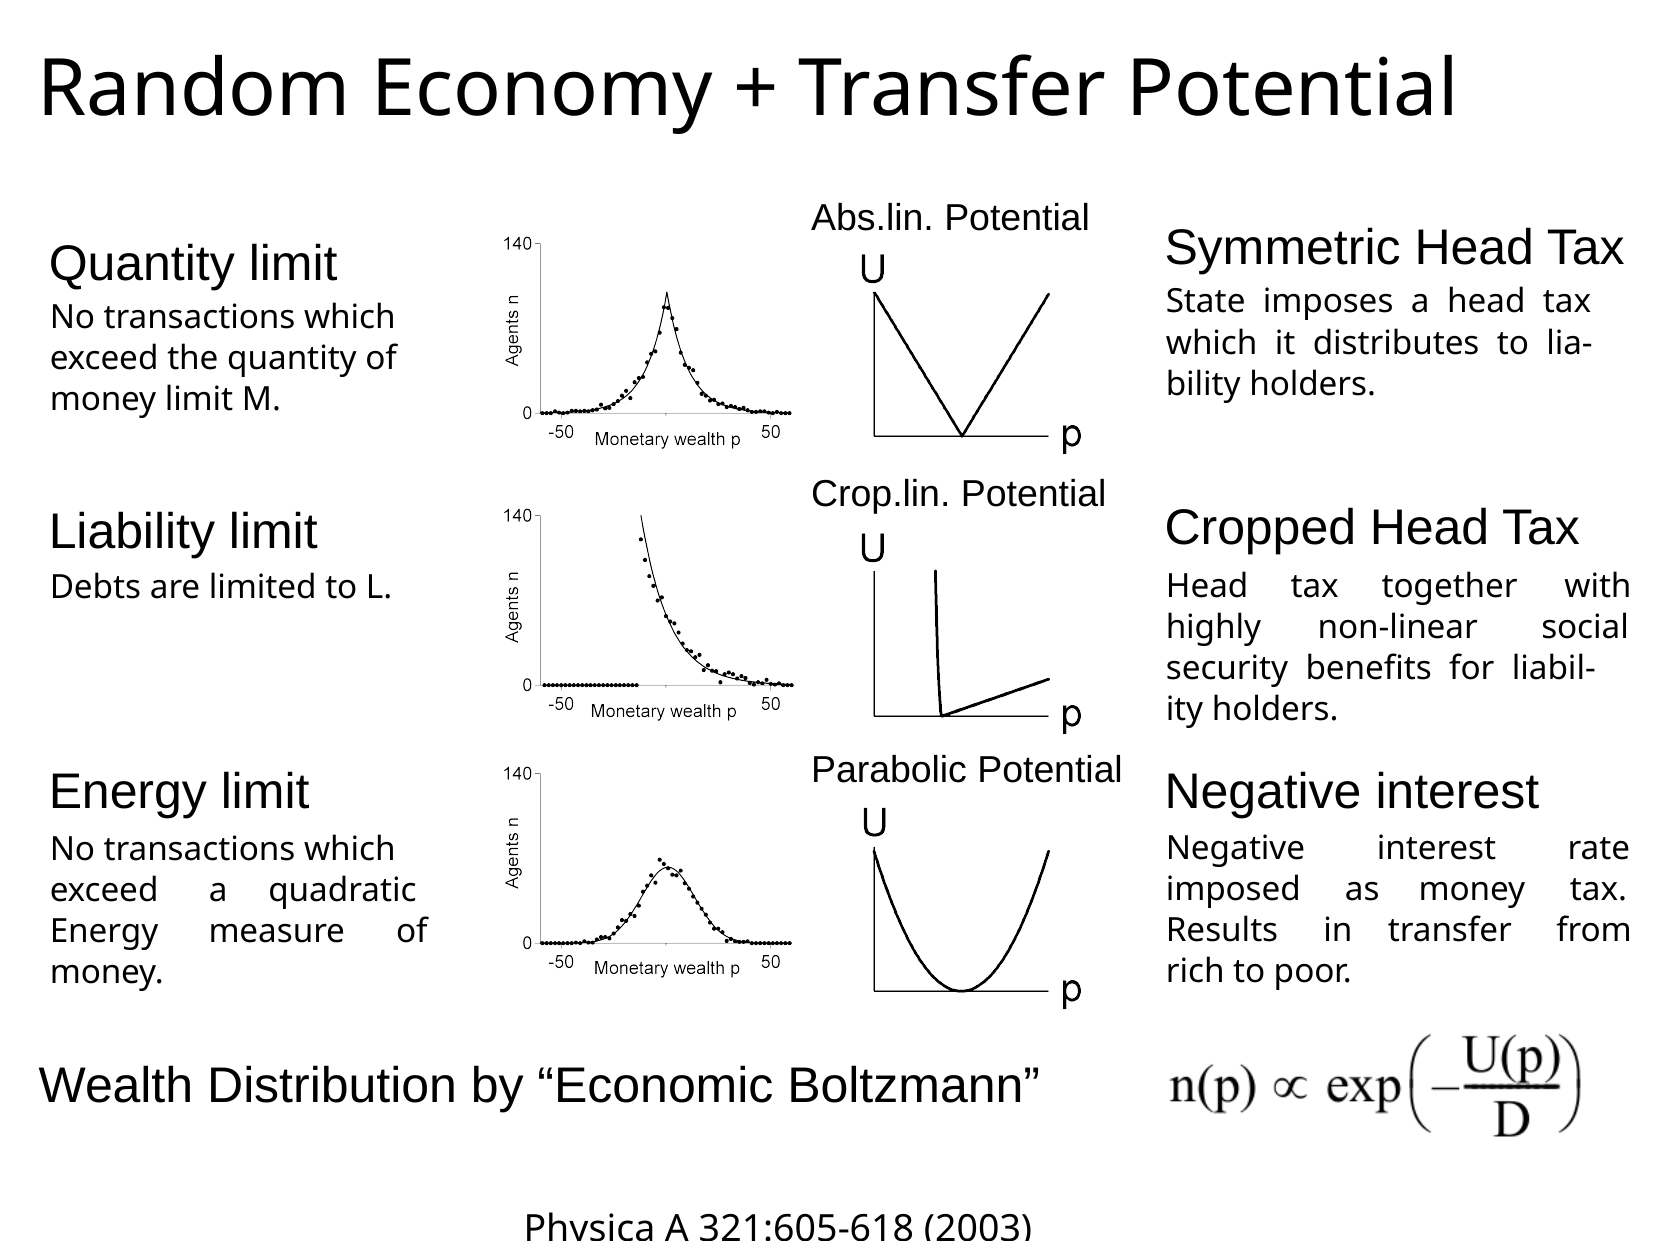

Random Economy + Transfer Potential
Abs.lin. Potential
Symmetric Head Tax
Quantity limit
State imposes a head tax
No transactions which
which it distributes to lia-
exceed the quantity of
bility holders.
money limit M.
Crop.lin. Potential
Cropped Head Tax
Liability limit
Head
tax
together
with
Debts are limited to L.
highly
non-linear
social
security benefits for liabil-
ity holders.
Parabolic Potential
Negative interest
Energy limit
Negative
interest
rate
No transactions which
imposed
as
money
tax.
exceed
a
quadratic
Results
in
transfer
from
Energy
measure
of
rich to poor.
money.
Wealth Distribution by “Economic Boltzmann”
Physica A 321:605-618 (2003)